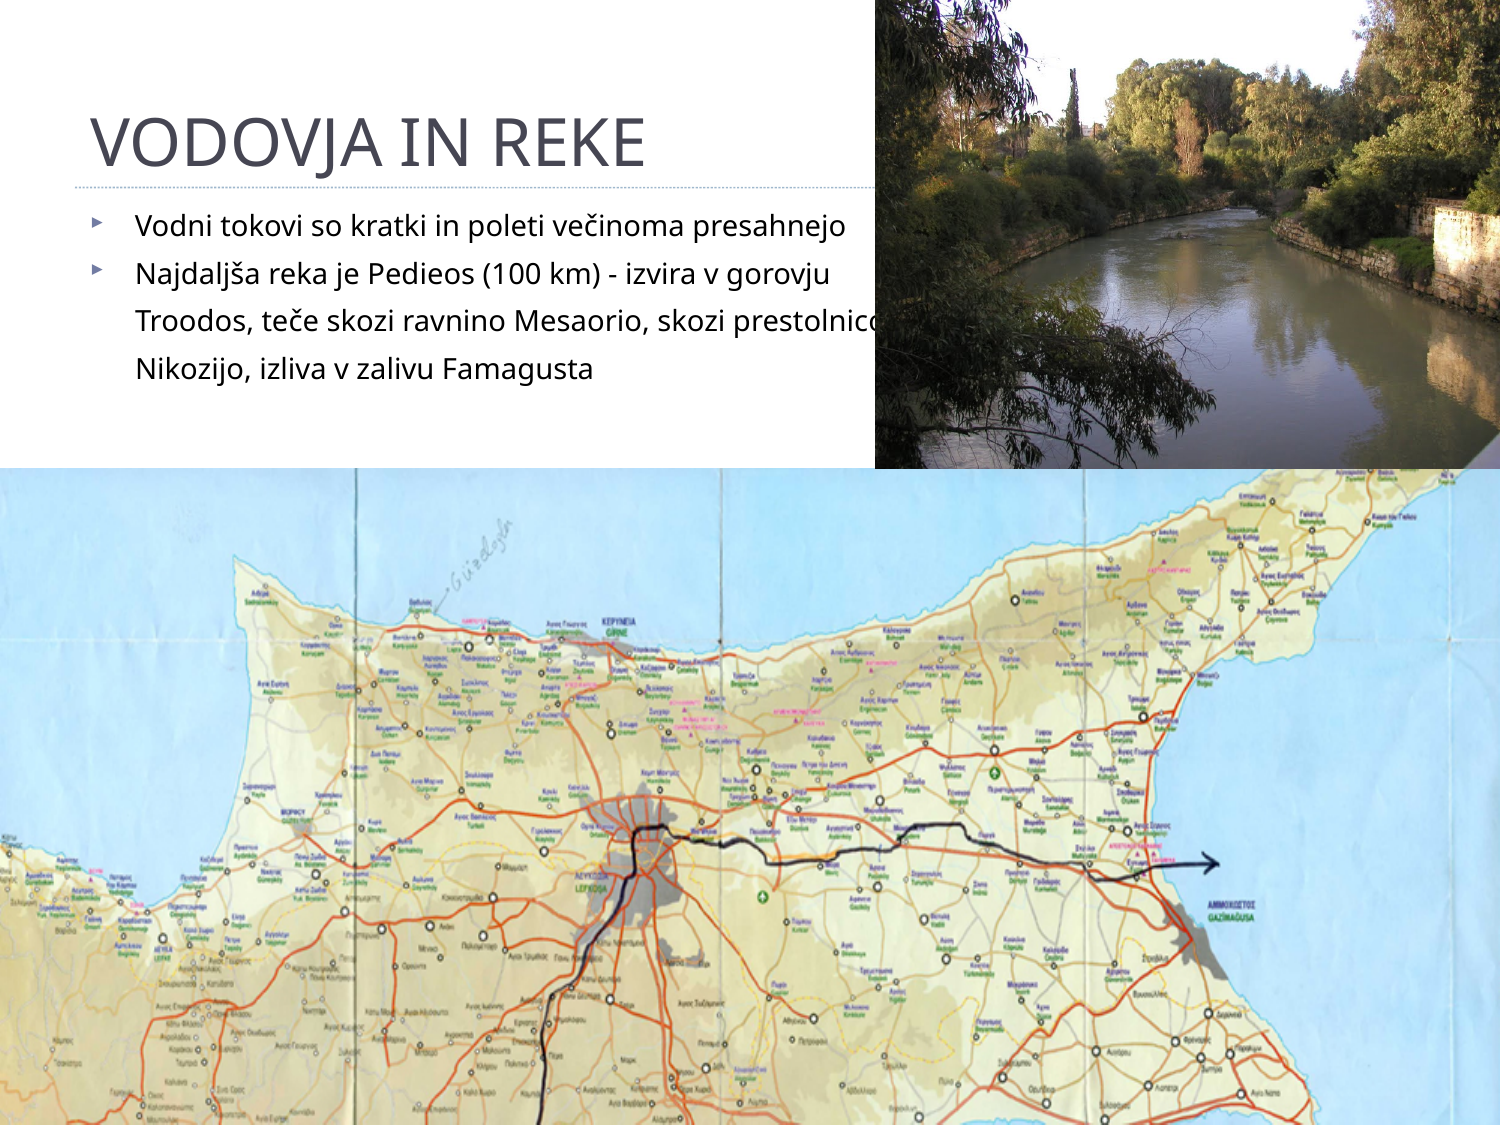

# VODOVJA IN REKE
Vodni tokovi so kratki in poleti večinoma presahnejo
Najdaljša reka je Pedieos (100 km) - izvira v gorovju
 Troodos, teče skozi ravnino Mesaorio, skozi prestolnico
 Nikozijo, izliva v zalivu Famagusta